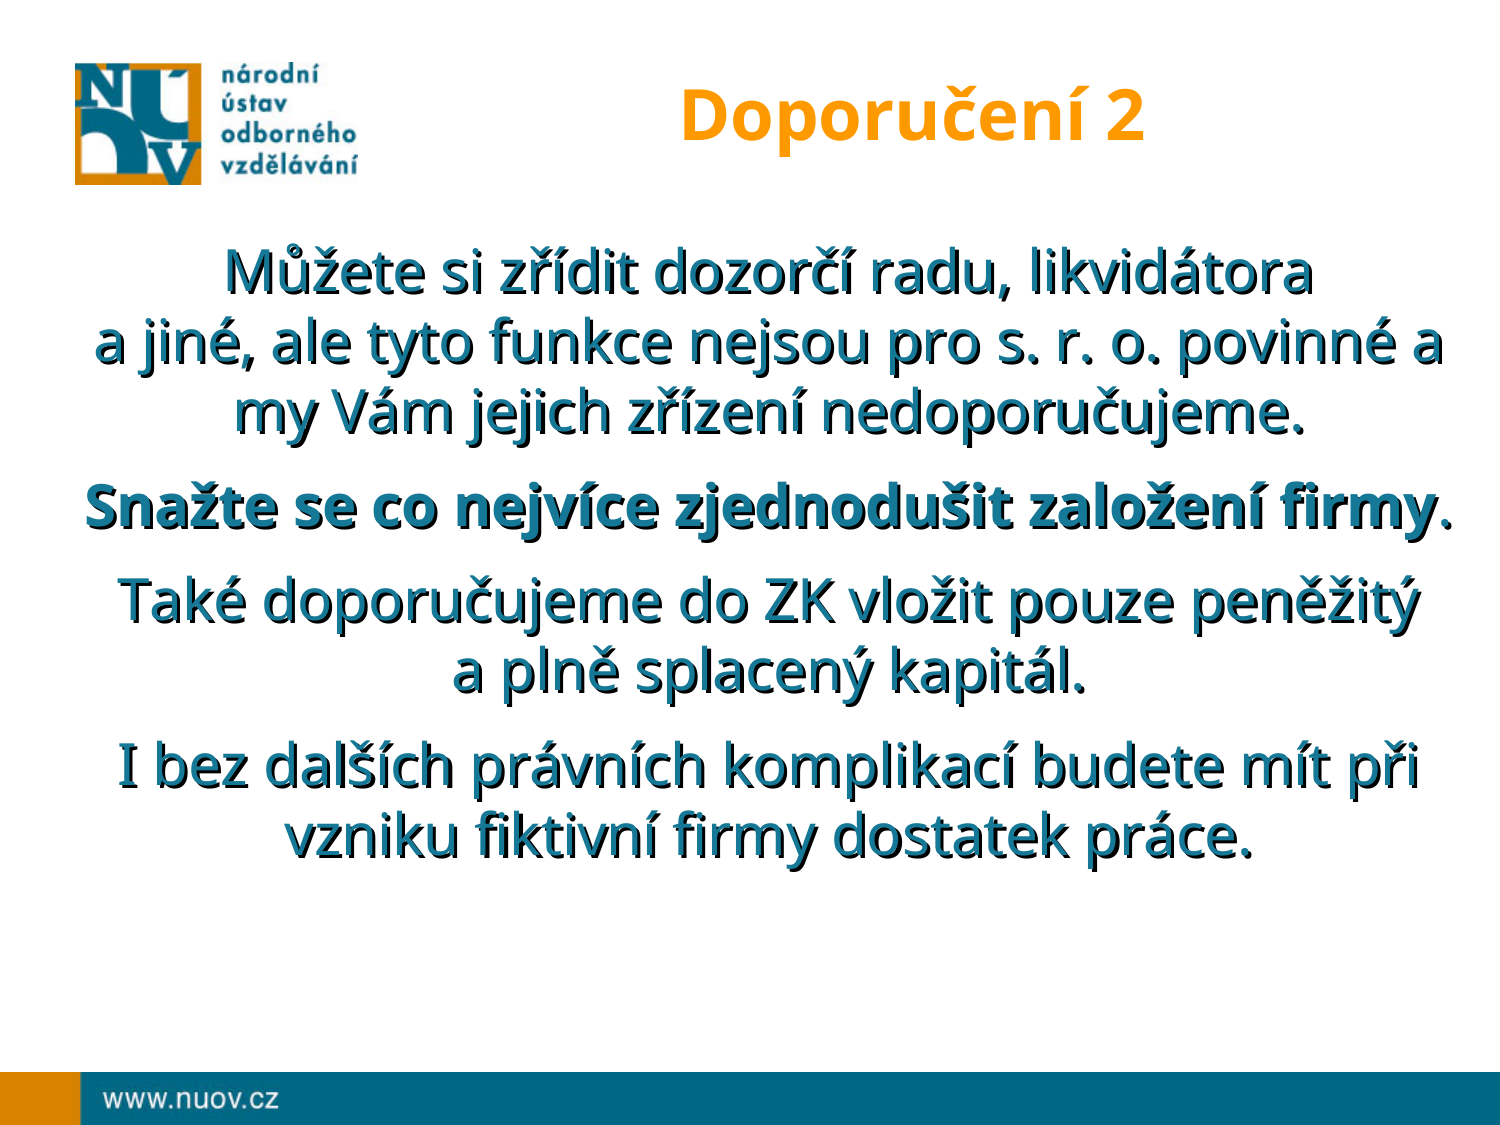

# Doporučení 2
Můžete si zřídit dozorčí radu, likvidátora
a jiné, ale tyto funkce nejsou pro s. r. o. povinné a my Vám jejich zřízení nedoporučujeme.
Snažte se co nejvíce zjednodušit založení firmy.
Také doporučujeme do ZK vložit pouze peněžitý
a plně splacený kapitál.
I bez dalších právních komplikací budete mít při vzniku fiktivní firmy dostatek práce.